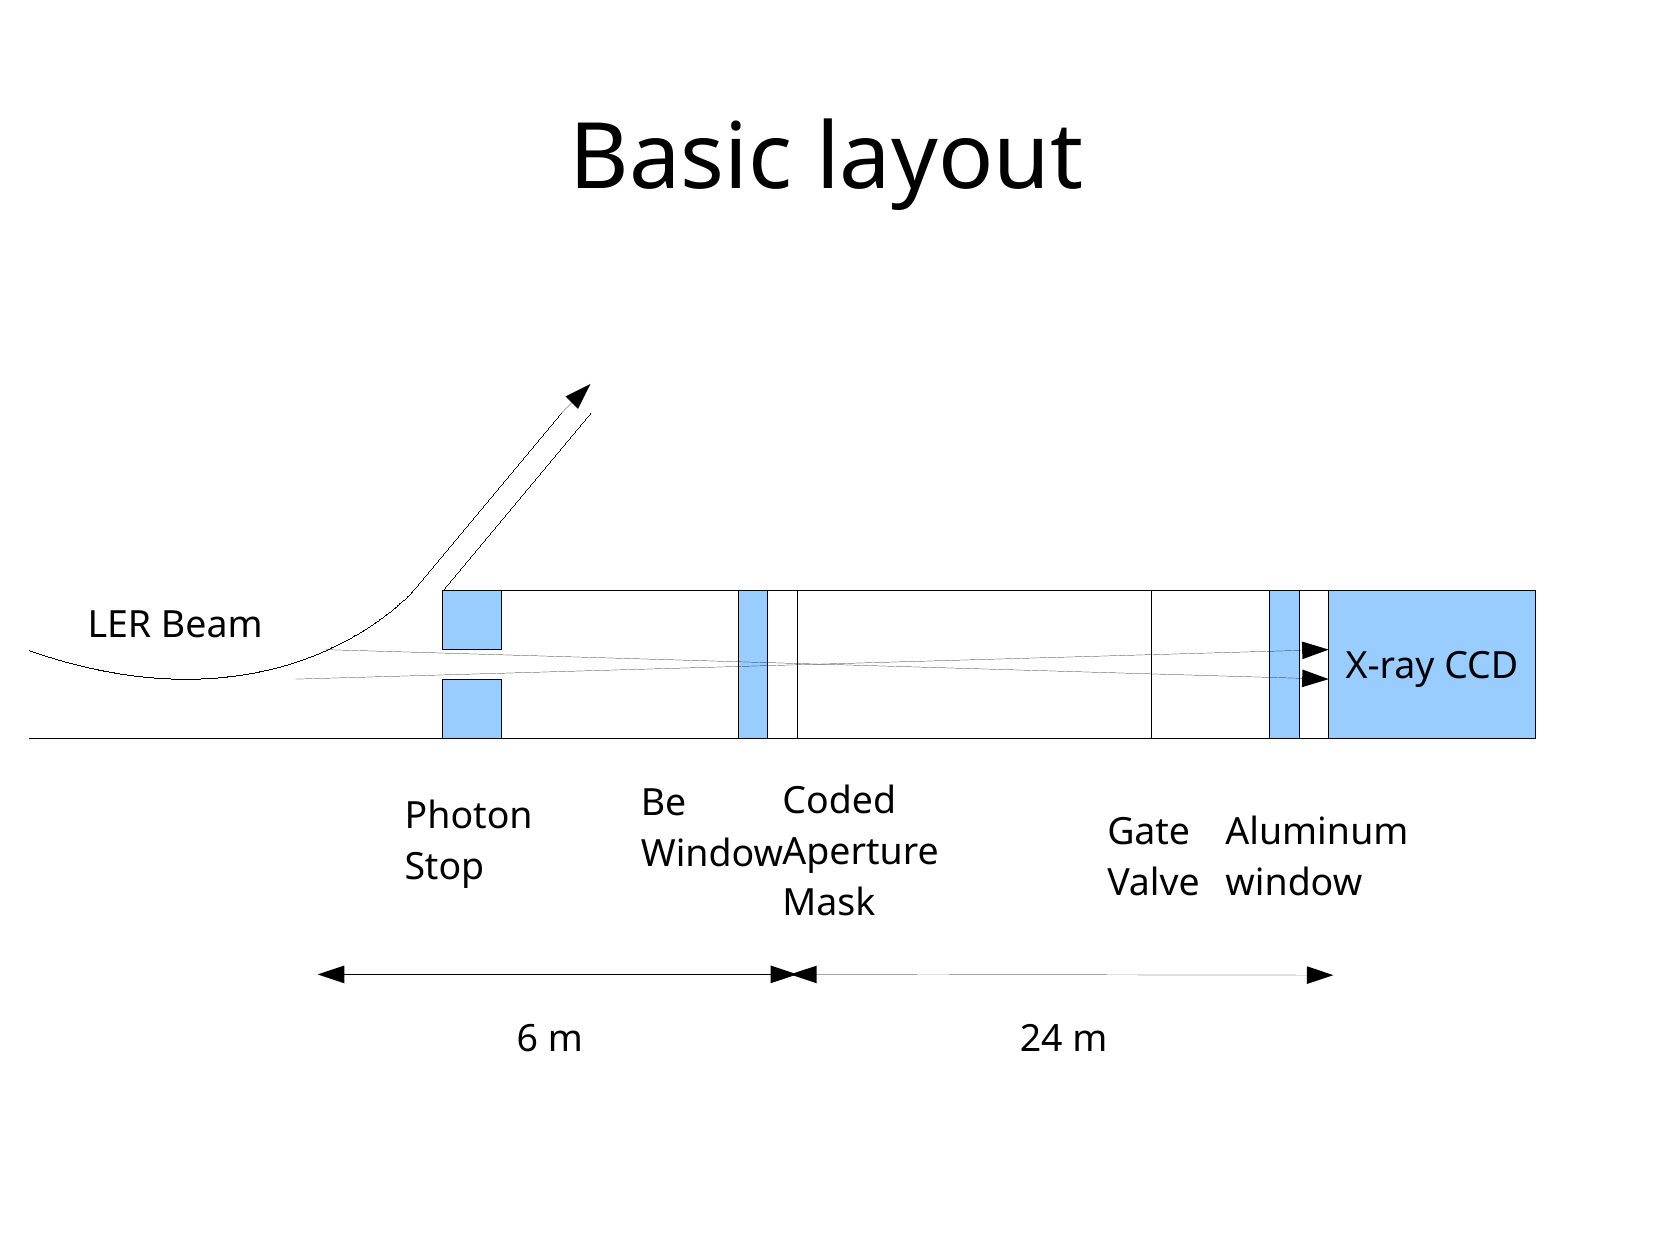

# Basic layout
LER Beam
X-ray CCD
Coded
Aperture
Mask
Be
Window
Photon
Stop
Gate
Valve
Aluminum
window
6 m
24 m